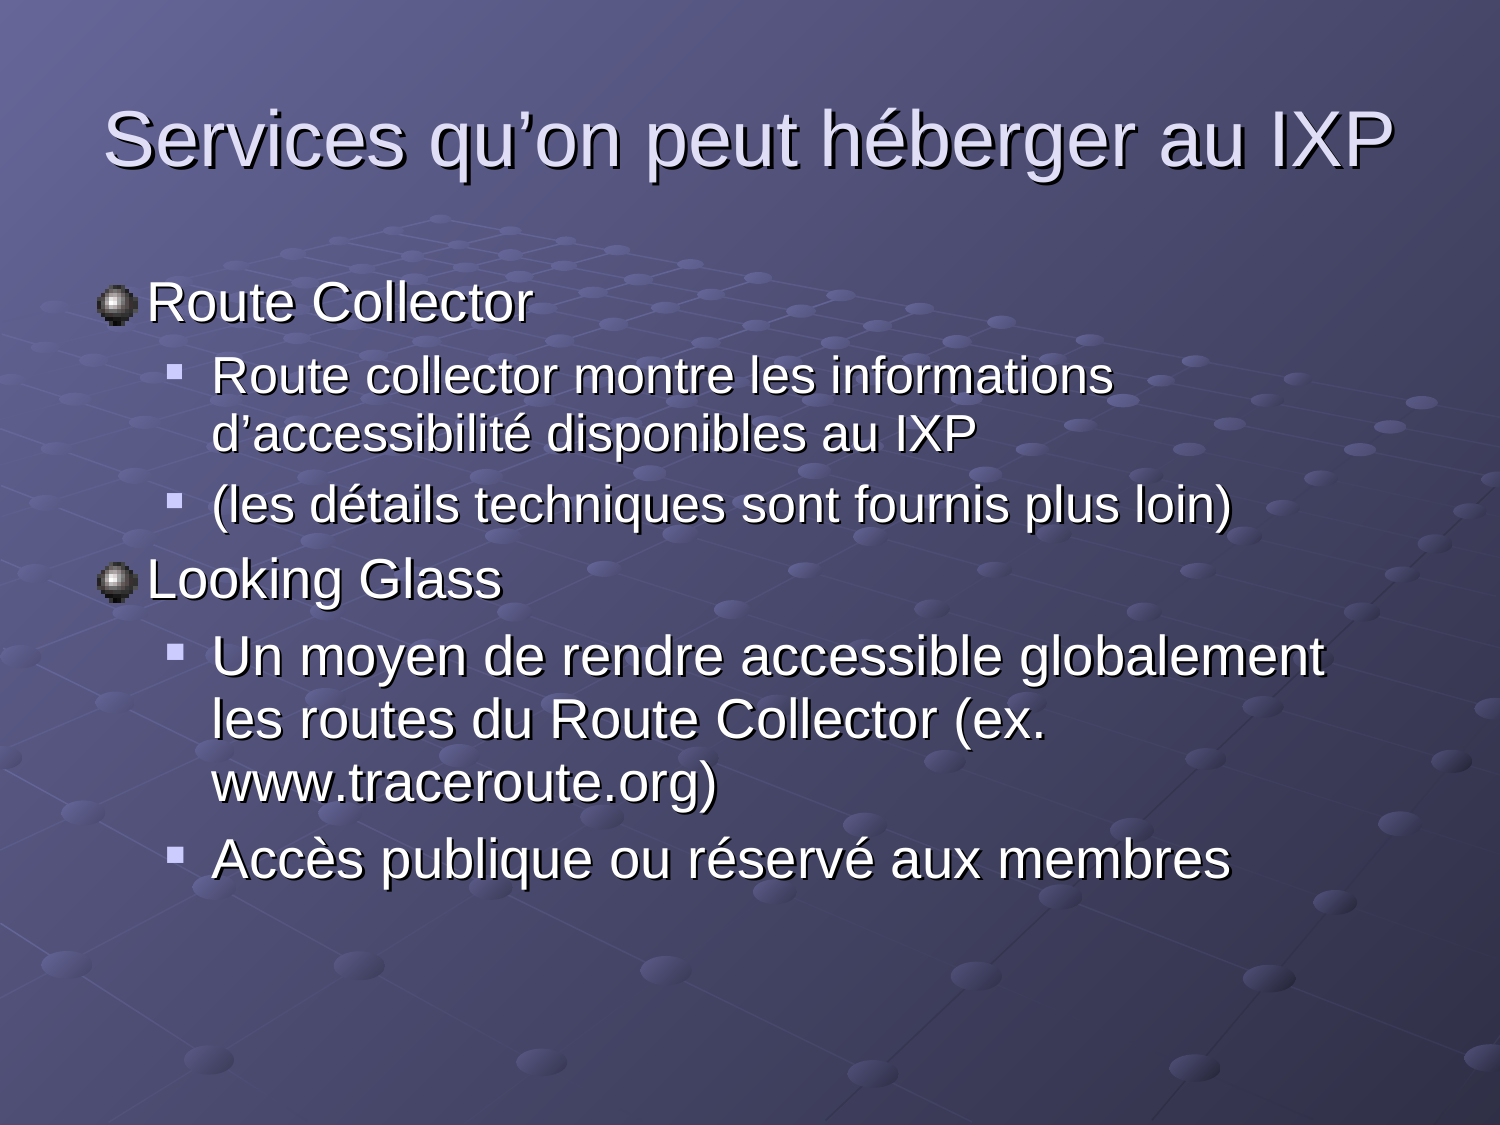

# Services qu’on peut héberger au IXP
Route Collector
Route collector montre les informations d’accessibilité disponibles au IXP
(les détails techniques sont fournis plus loin)
Looking Glass
Un moyen de rendre accessible globalement les routes du Route Collector (ex. www.traceroute.org)
Accès publique ou réservé aux membres